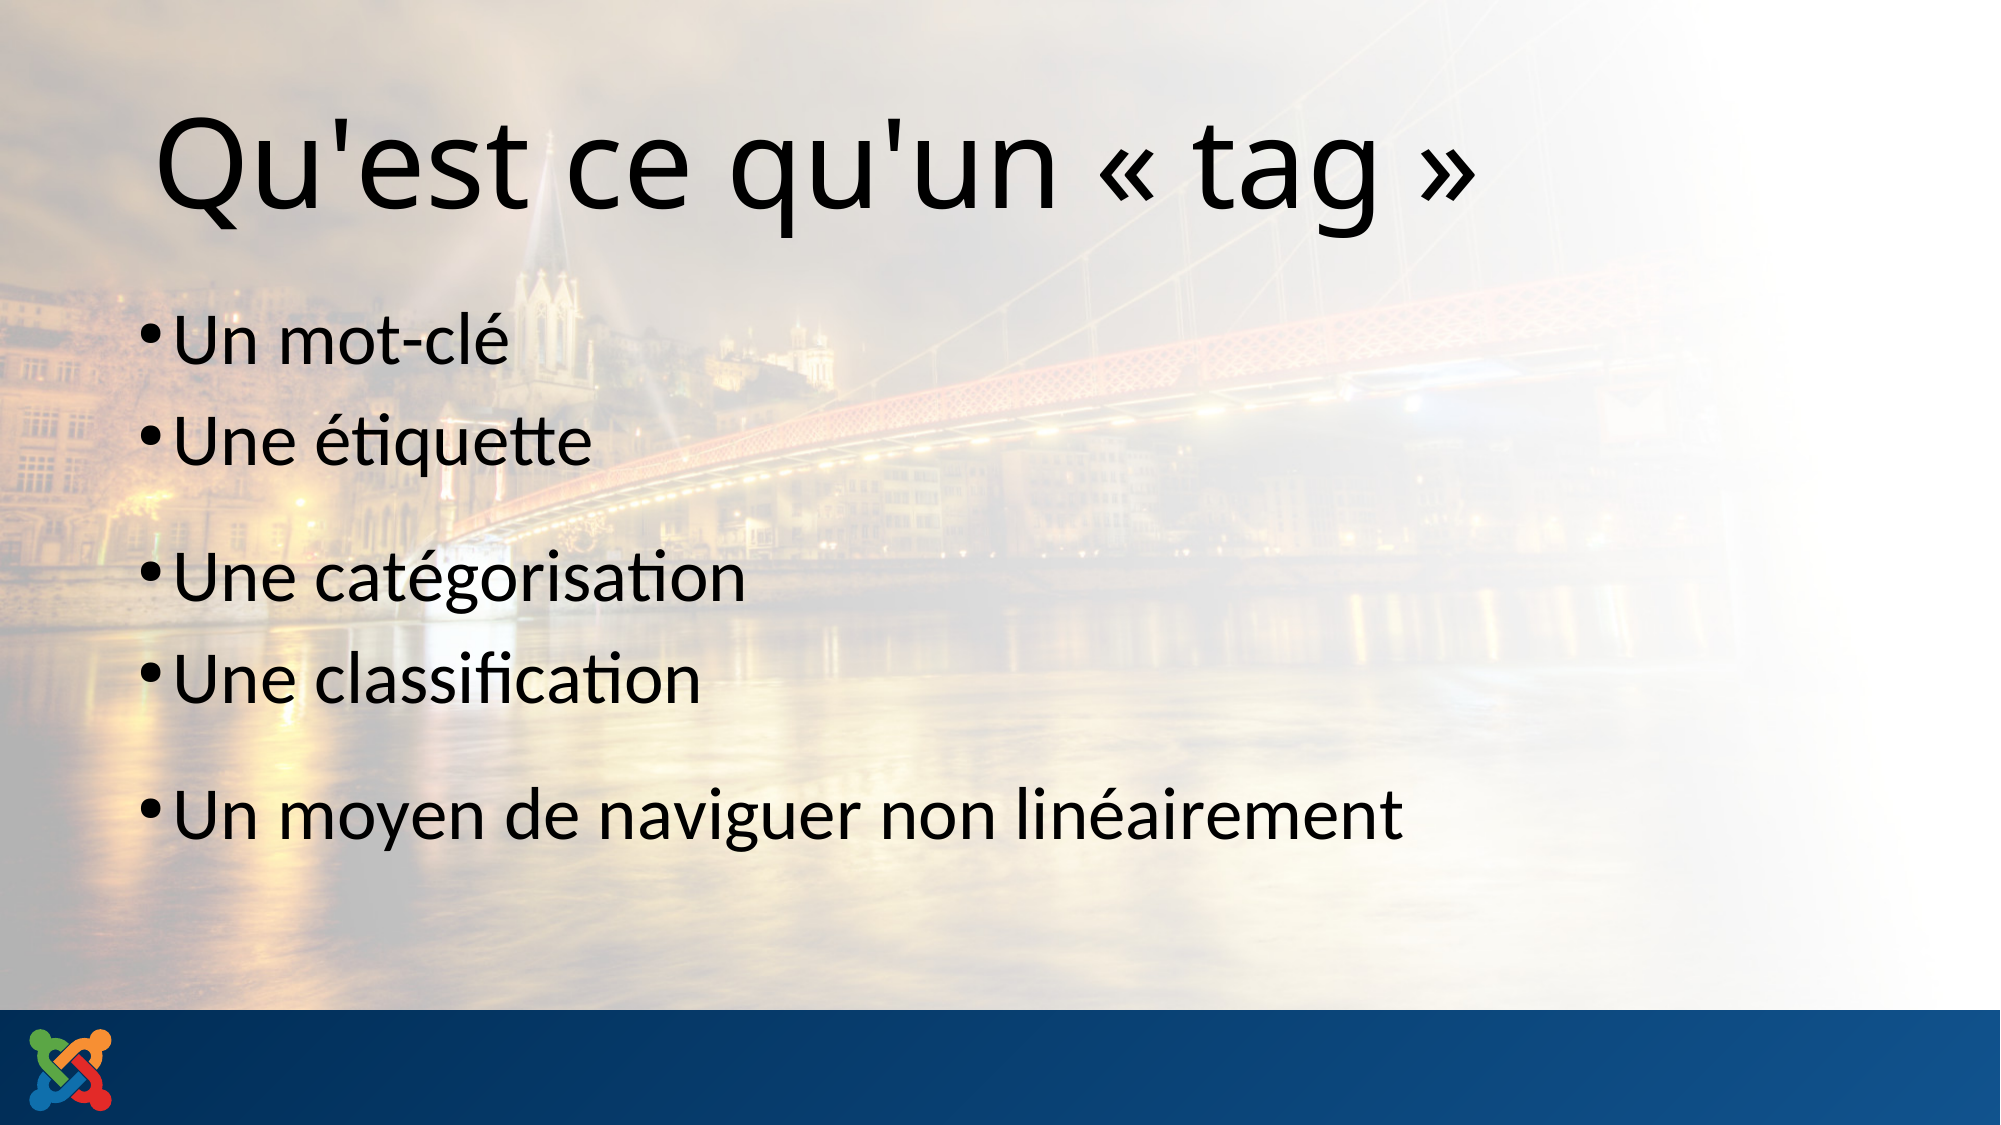

# Qu'est ce qu'un « tag »
Un mot-clé
Une étiquette
Une catégorisation
Une classification
Un moyen de naviguer non linéairement